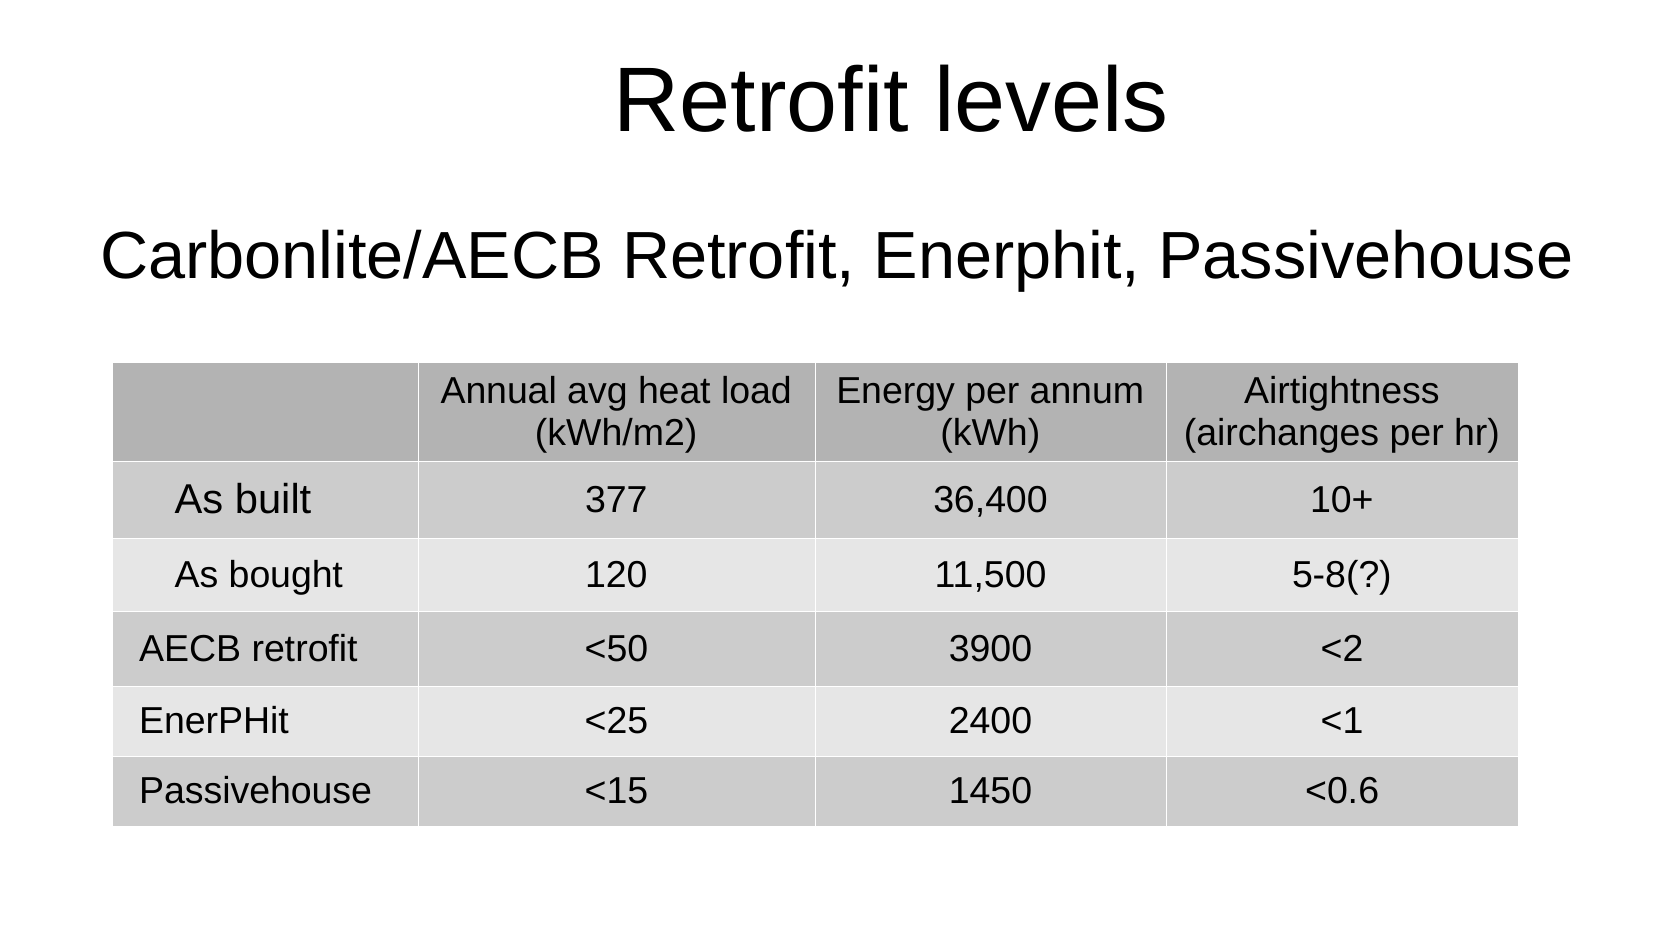

# Retrofit levels
Carbonlite/AECB Retrofit, Enerphit, Passivehouse
| | Annual avg heat load (kWh/m2) | Energy per annum (kWh) | Airtightness (airchanges per hr) |
| --- | --- | --- | --- |
| As built | 377 | 36,400 | 10+ |
| As bought | 120 | 11,500 | 5-8(?) |
| AECB retrofit | <50 | 3900 | <2 |
| EnerPHit | <25 | 2400 | <1 |
| Passivehouse | <15 | 1450 | <0.6 |